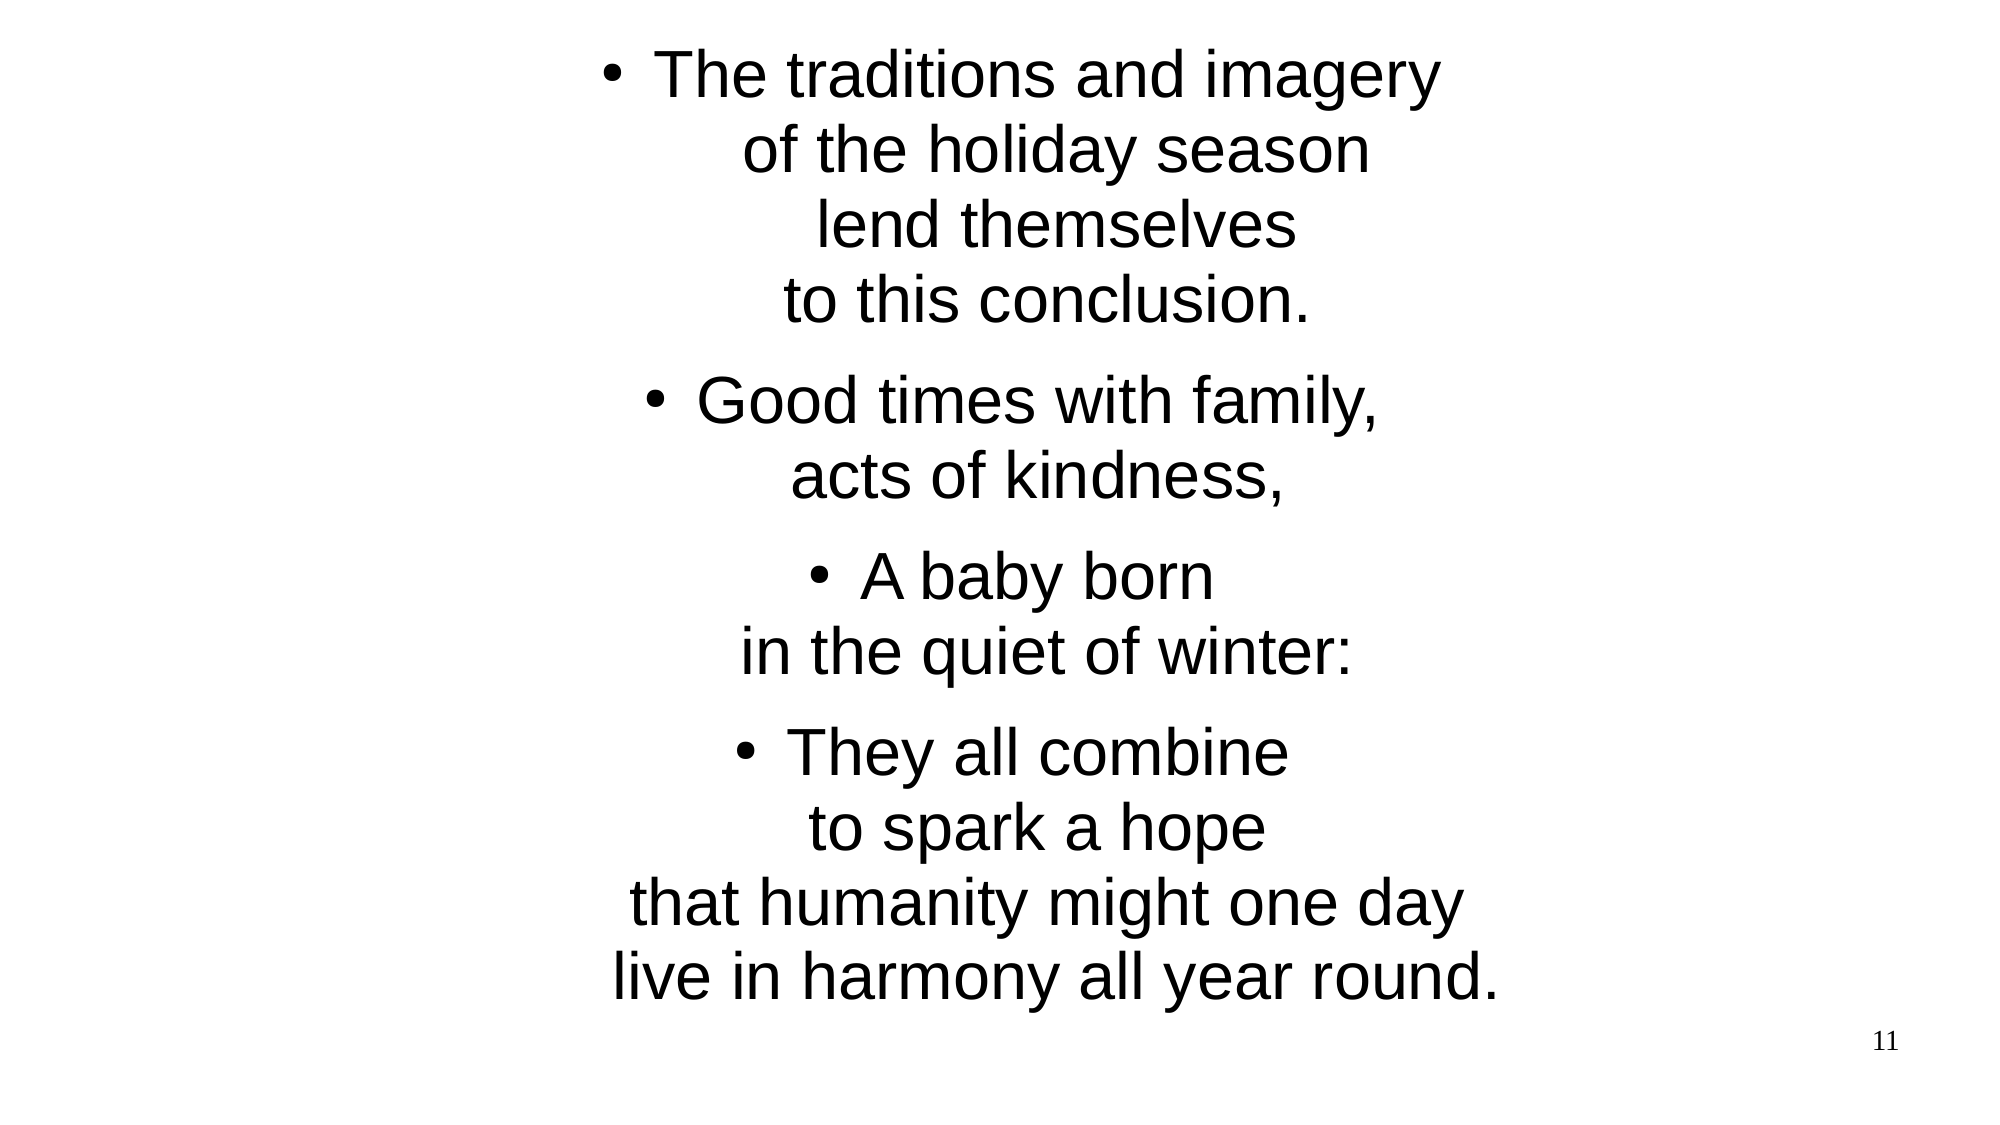

# The traditions and imagery of the holiday season lend themselves to this conclusion.
Good times with family,
acts of kindness,
A baby born
in the quiet of winter:
They all combine
to spark a hope
that humanity might one day
 live in harmony all year round.
11